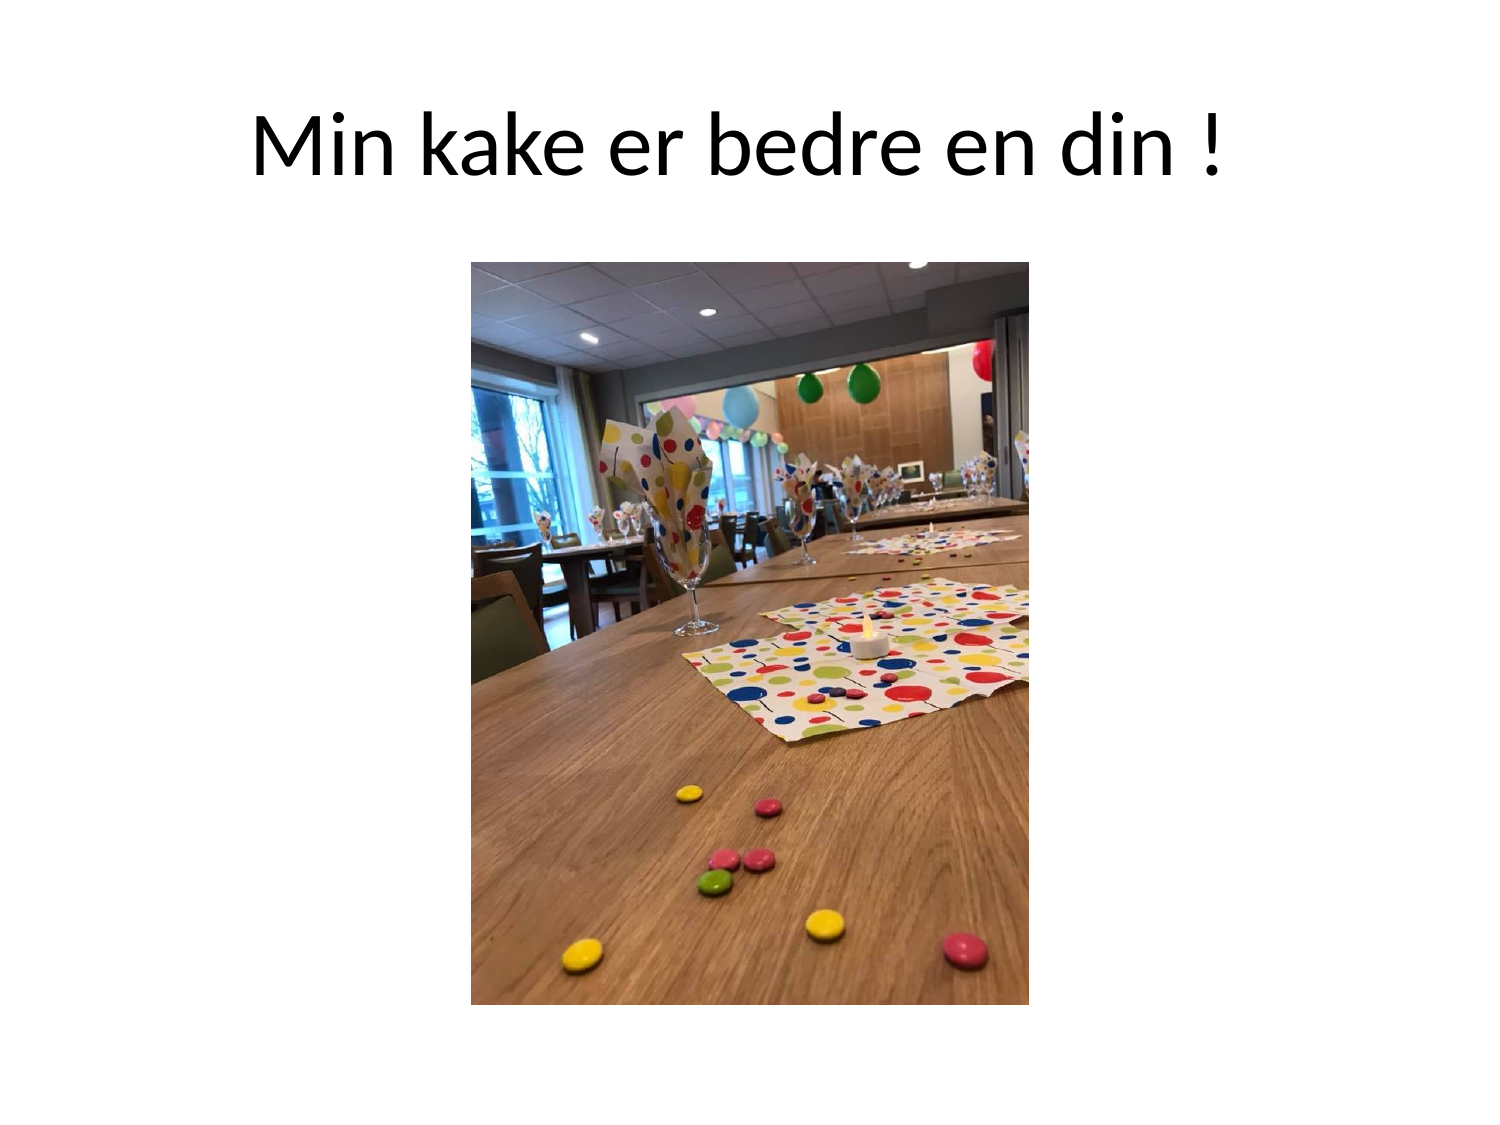

# Min kake er bedre en din !